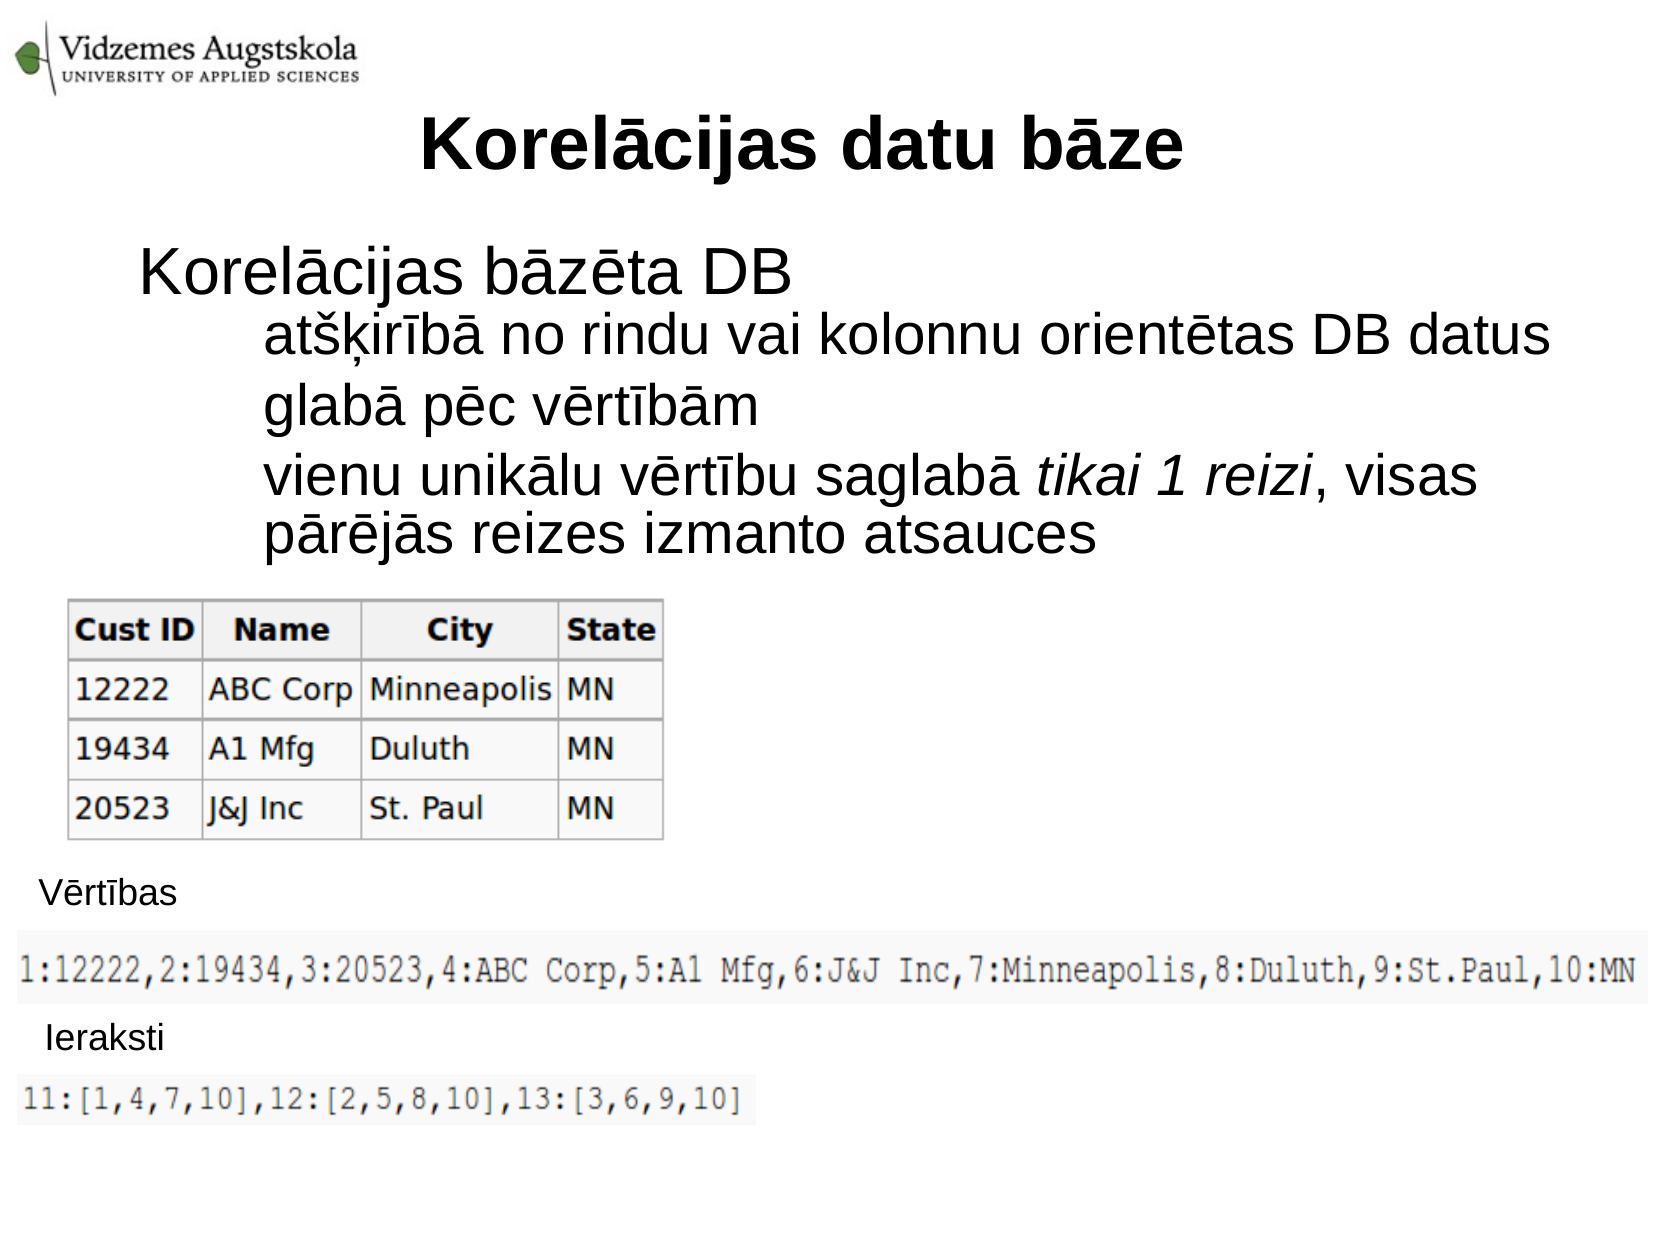

# Korelācijas datu bāze
Korelācijas bāzēta DB
atšķirībā no rindu vai kolonnu orientētas DB datus
glabā pēc vērtībām
vienu unikālu vērtību saglabā tikai 1 reizi, visas pārējās reizes izmanto atsauces
Vērtības
Ieraksti